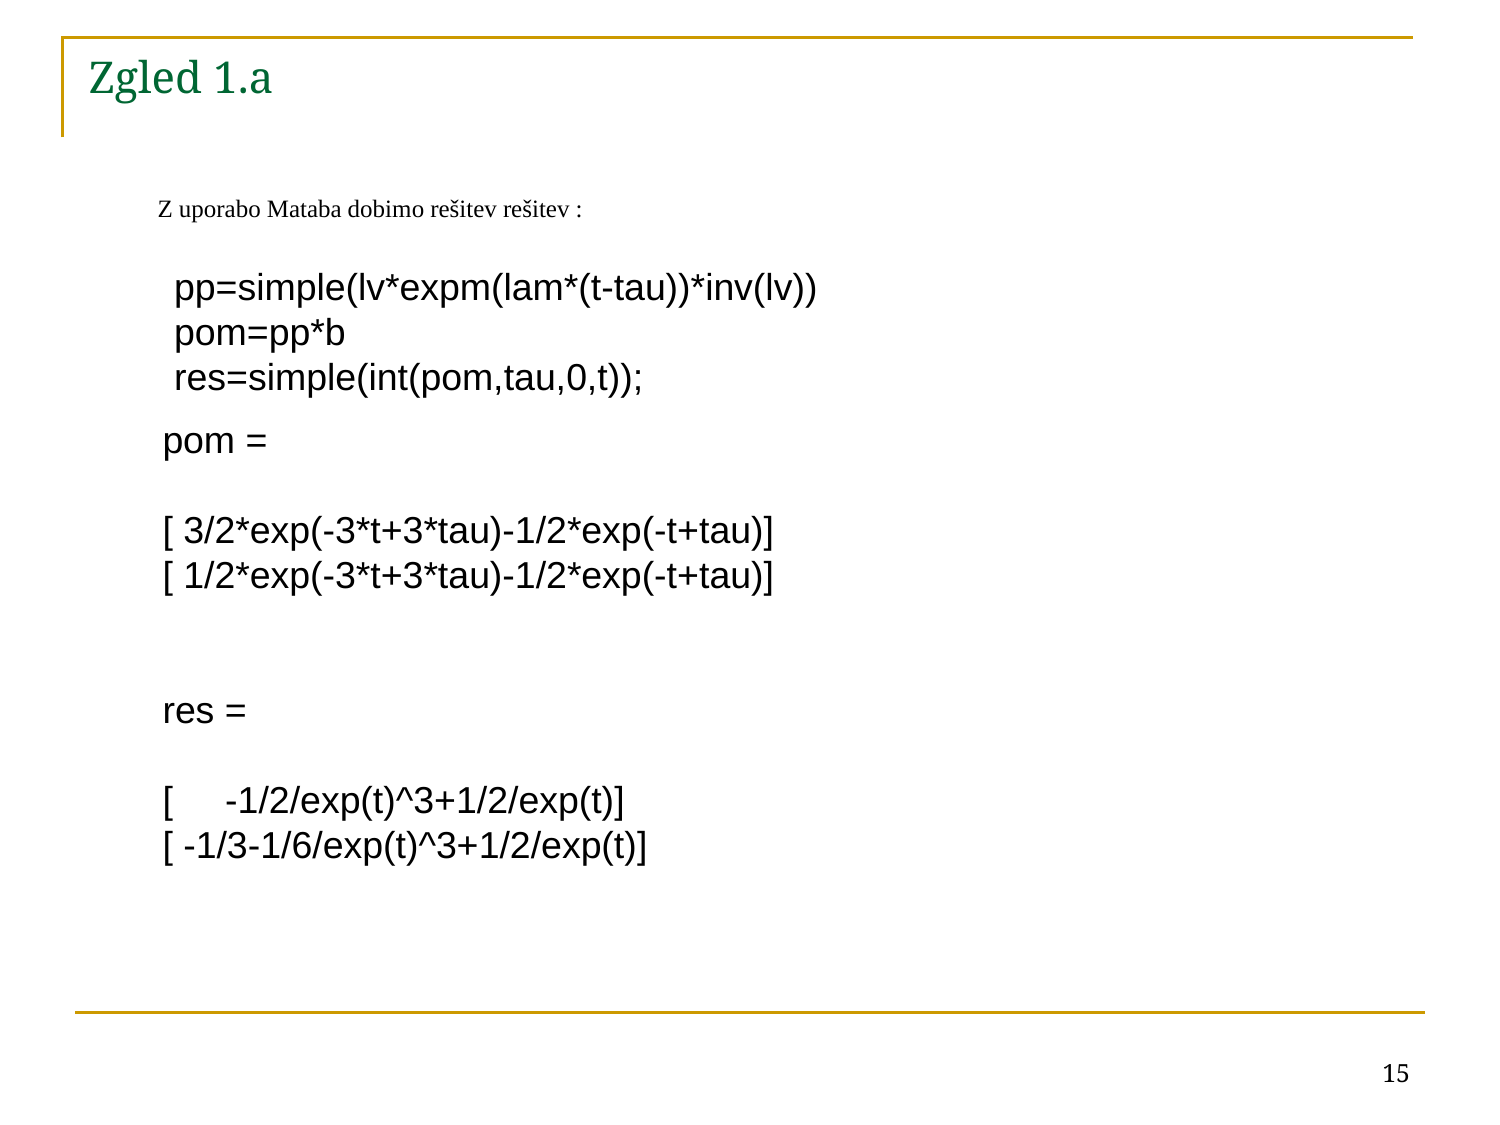

# Zgled 1.a
Z uporabo Mataba dobimo rešitev rešitev :
pp=simple(lv*expm(lam*(t-tau))*inv(lv))
pom=pp*b
res=simple(int(pom,tau,0,t));
pom =
[ 3/2*exp(-3*t+3*tau)-1/2*exp(-t+tau)]
[ 1/2*exp(-3*t+3*tau)-1/2*exp(-t+tau)]
res =
[ -1/2/exp(t)^3+1/2/exp(t)]
[ -1/3-1/6/exp(t)^3+1/2/exp(t)]